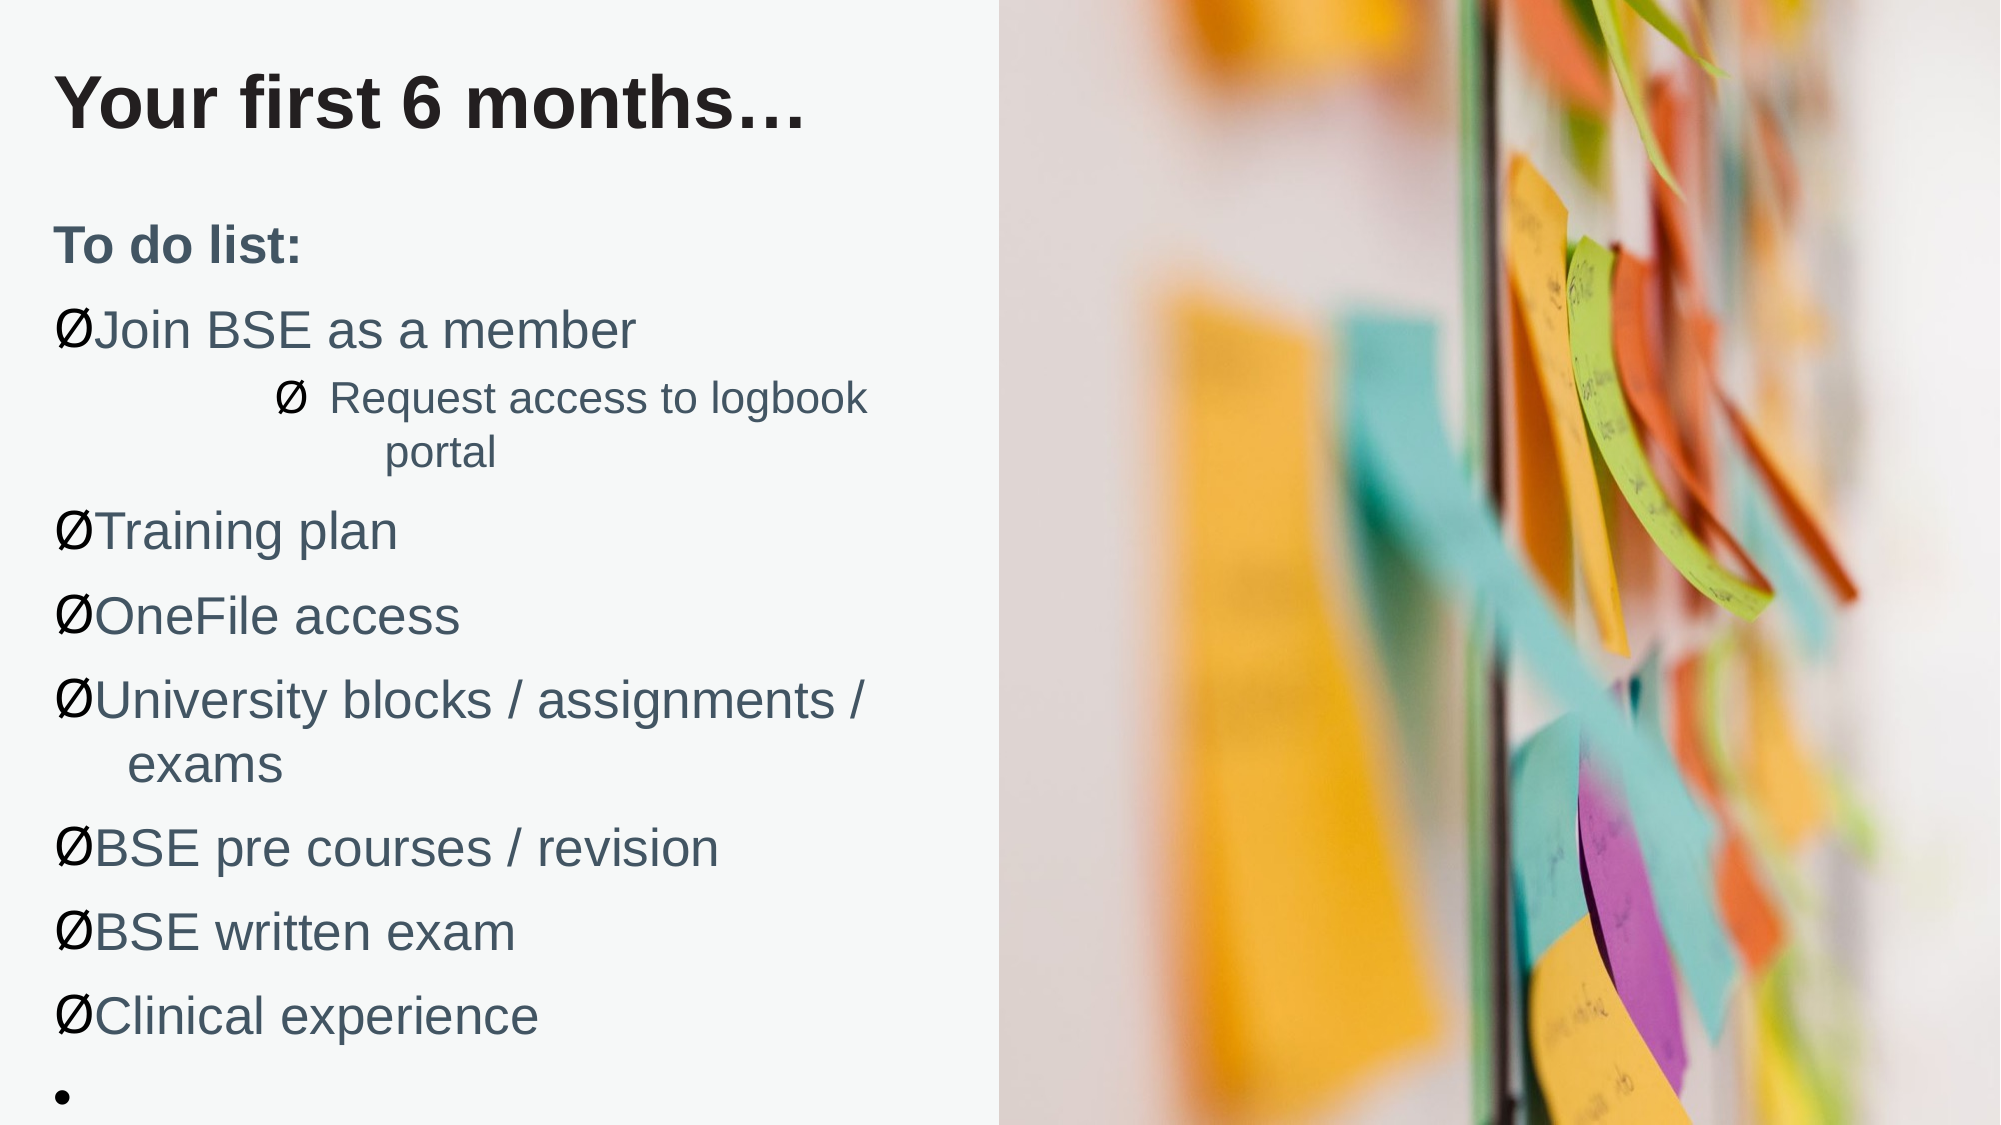

# Your first 6 months…
To do list:
Join BSE as a member
Request access to logbook portal
Training plan
OneFile access
University blocks / assignments / exams
BSE pre courses / revision
BSE written exam
Clinical experience